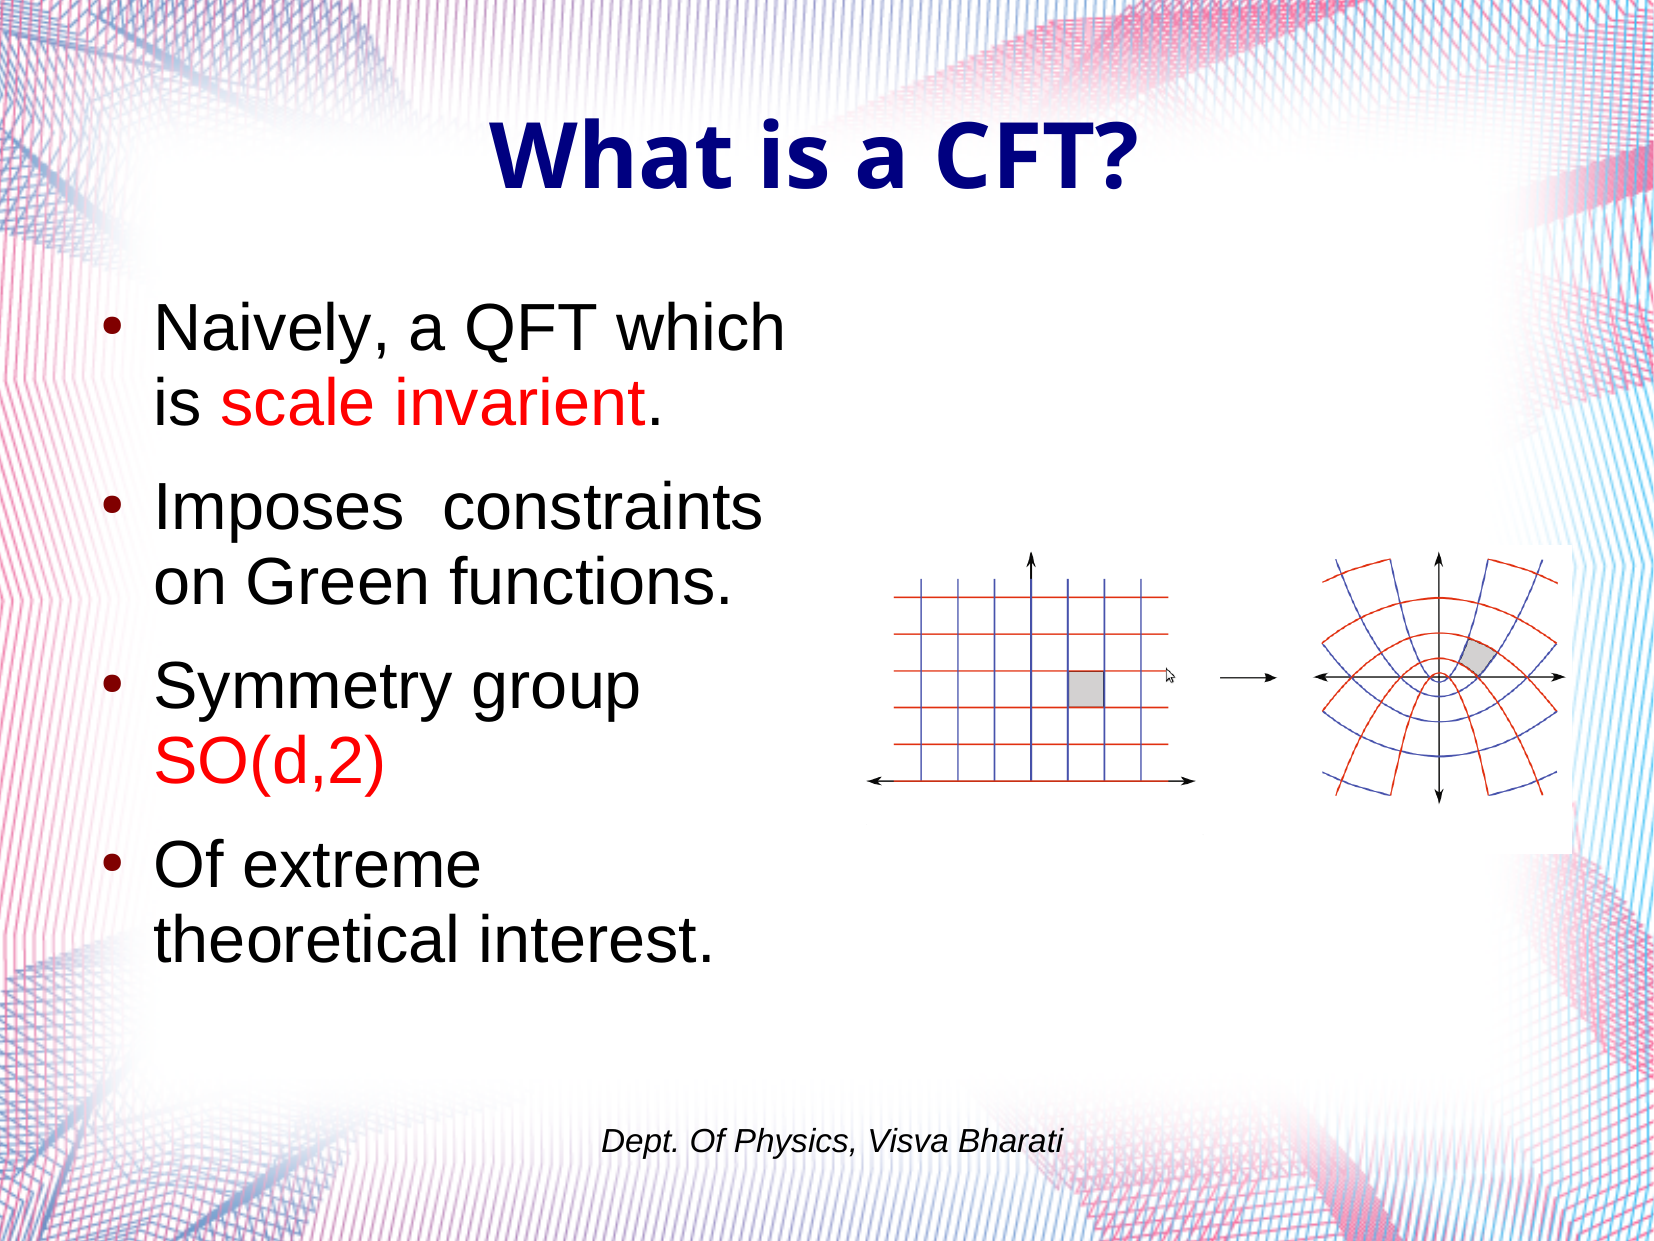

# What is a CFT?
Naively, a QFT which is scale invarient.
Imposes constraints on Green functions.
Symmetry group SO(d,2)
Of extreme theoretical interest.
Dept. Of Physics, Visva Bharati